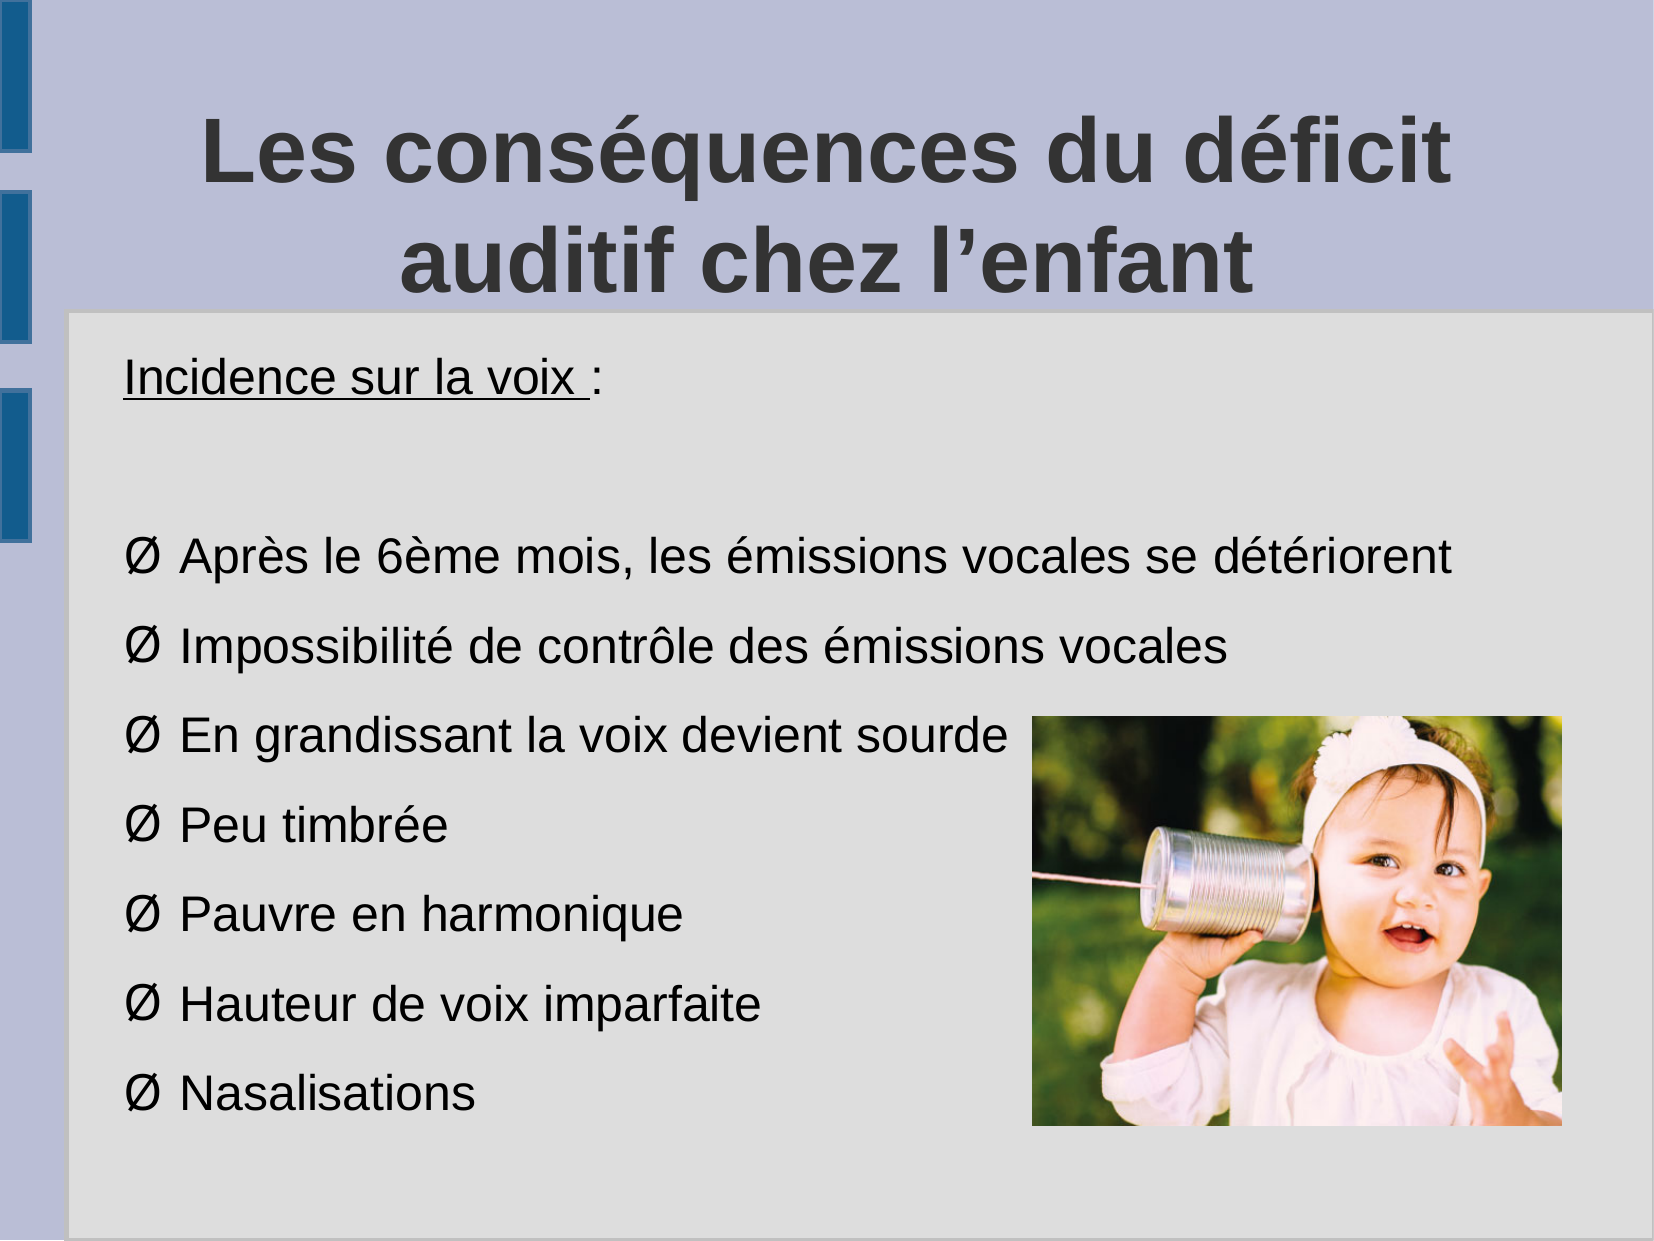

# Les conséquences du déficit auditif chez l’enfant
Incidence sur la voix :
Après le 6ème mois, les émissions vocales se détériorent
Impossibilité de contrôle des émissions vocales
En grandissant la voix devient sourde
Peu timbrée
Pauvre en harmonique
Hauteur de voix imparfaite
Nasalisations